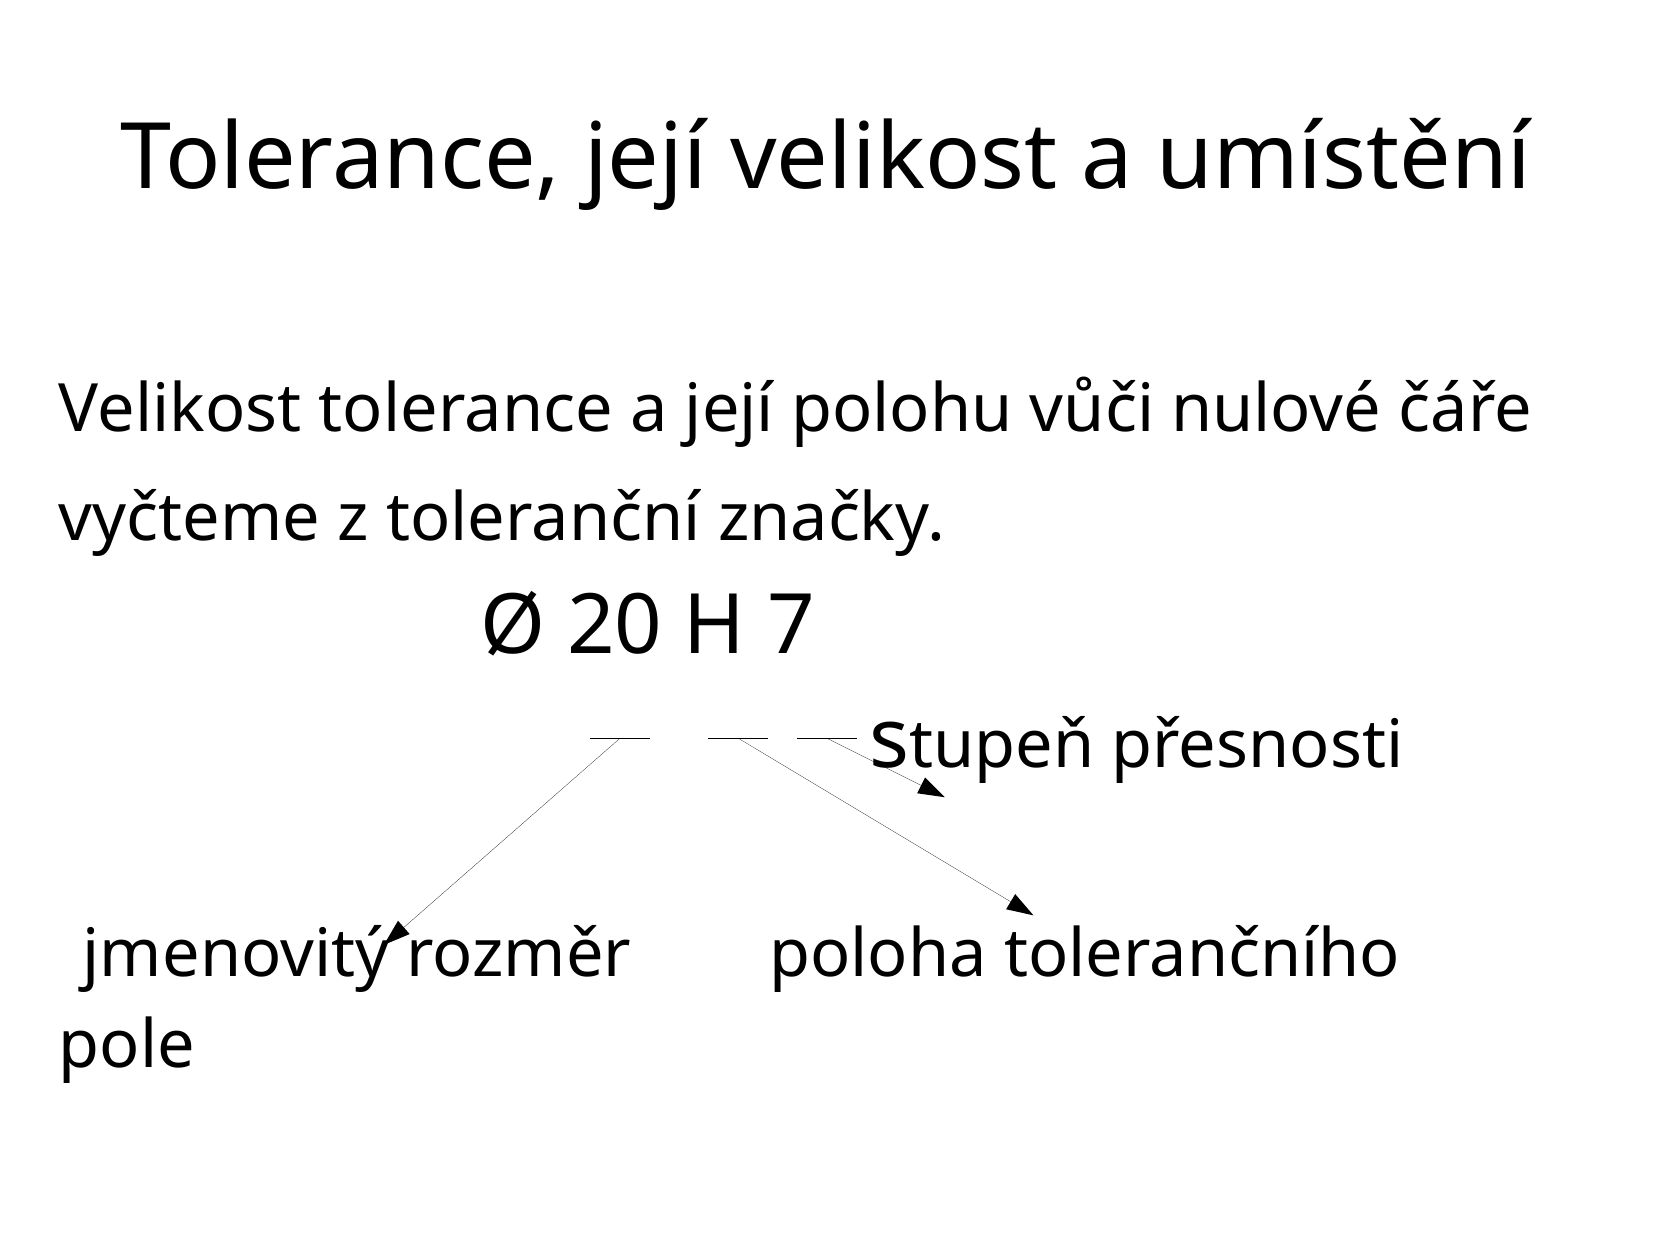

# Tolerance, její velikost a umístění
Velikost tolerance a její polohu vůči nulové čáře vyčteme z toleranční značky.
 Ø 20 H 7
 stupeň přesnosti
jmenovitý rozměr poloha tolerančního pole